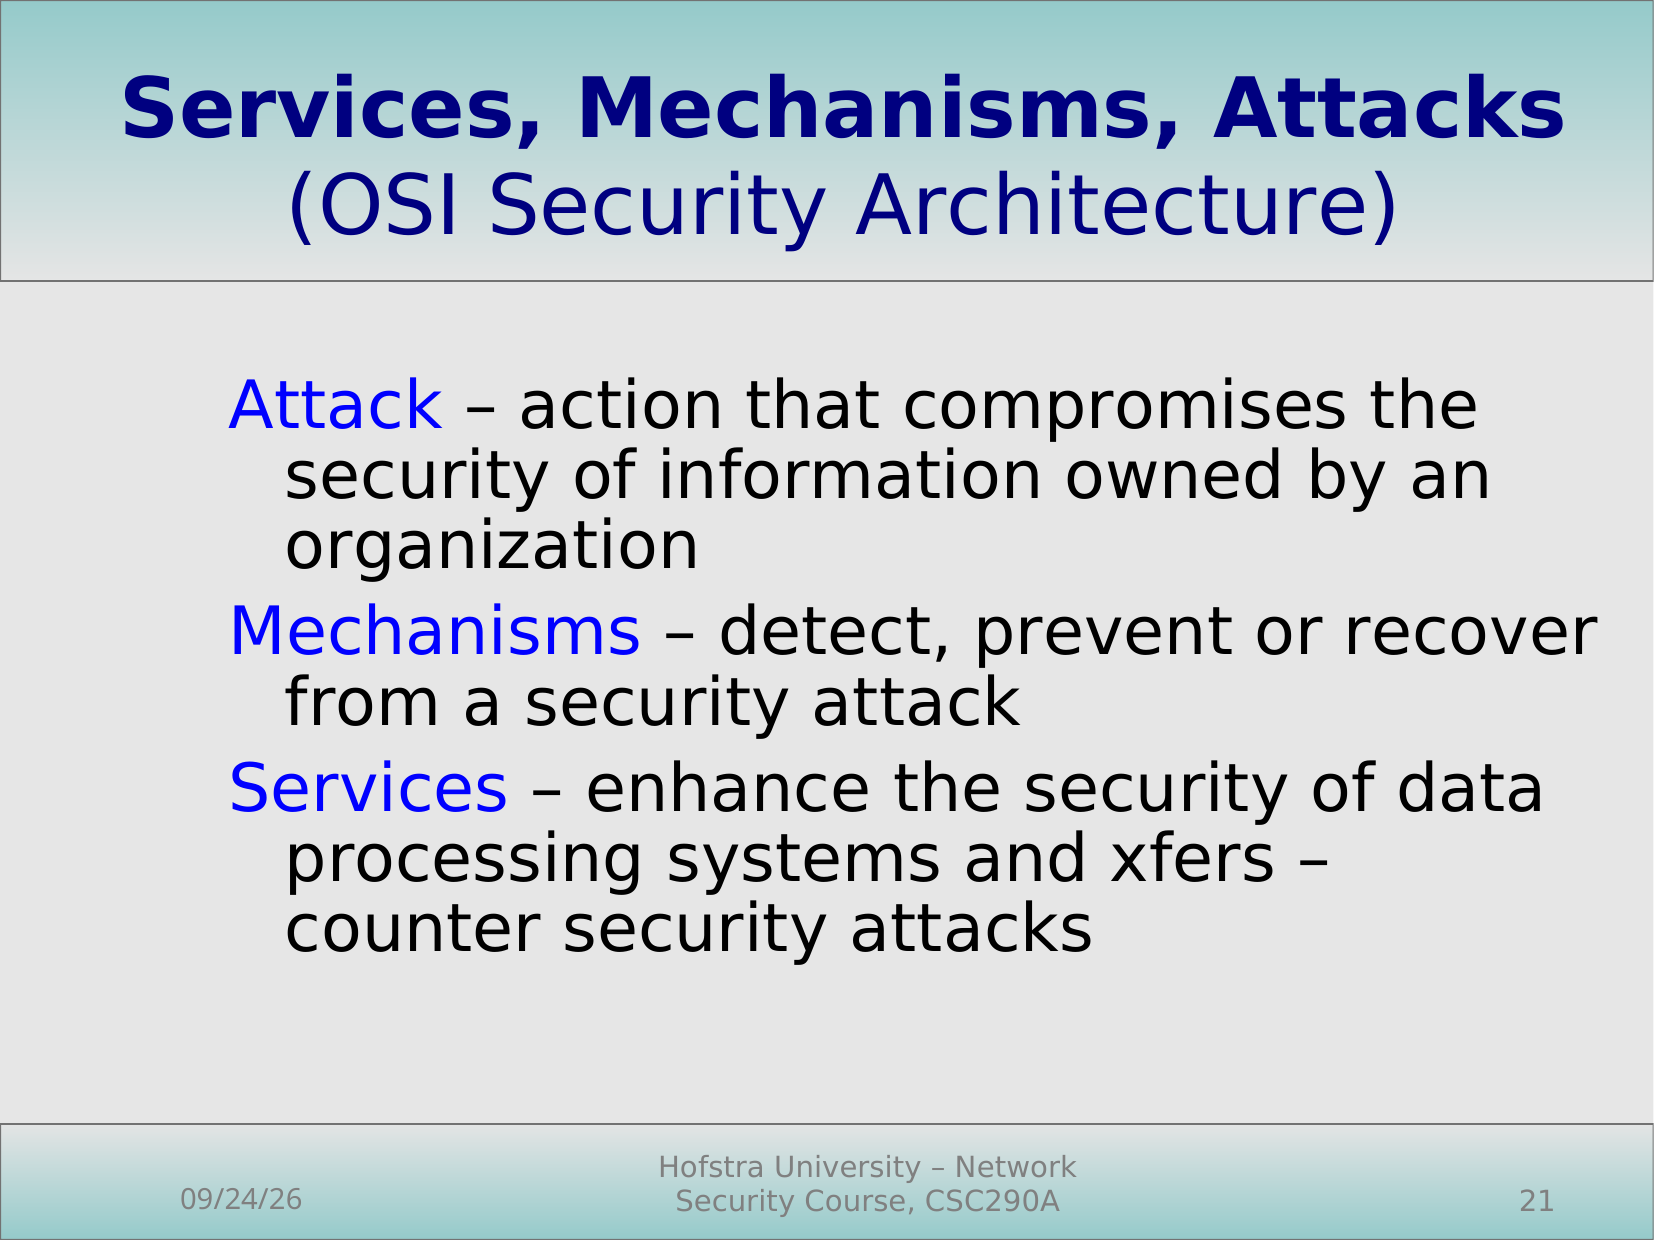

# Services, Mechanisms, Attacks (OSI Security Architecture)
Attack – action that compromises the security of information owned by an organization
Mechanisms – detect, prevent or recover from a security attack
Services – enhance the security of data processing systems and xfers – counter security attacks
21